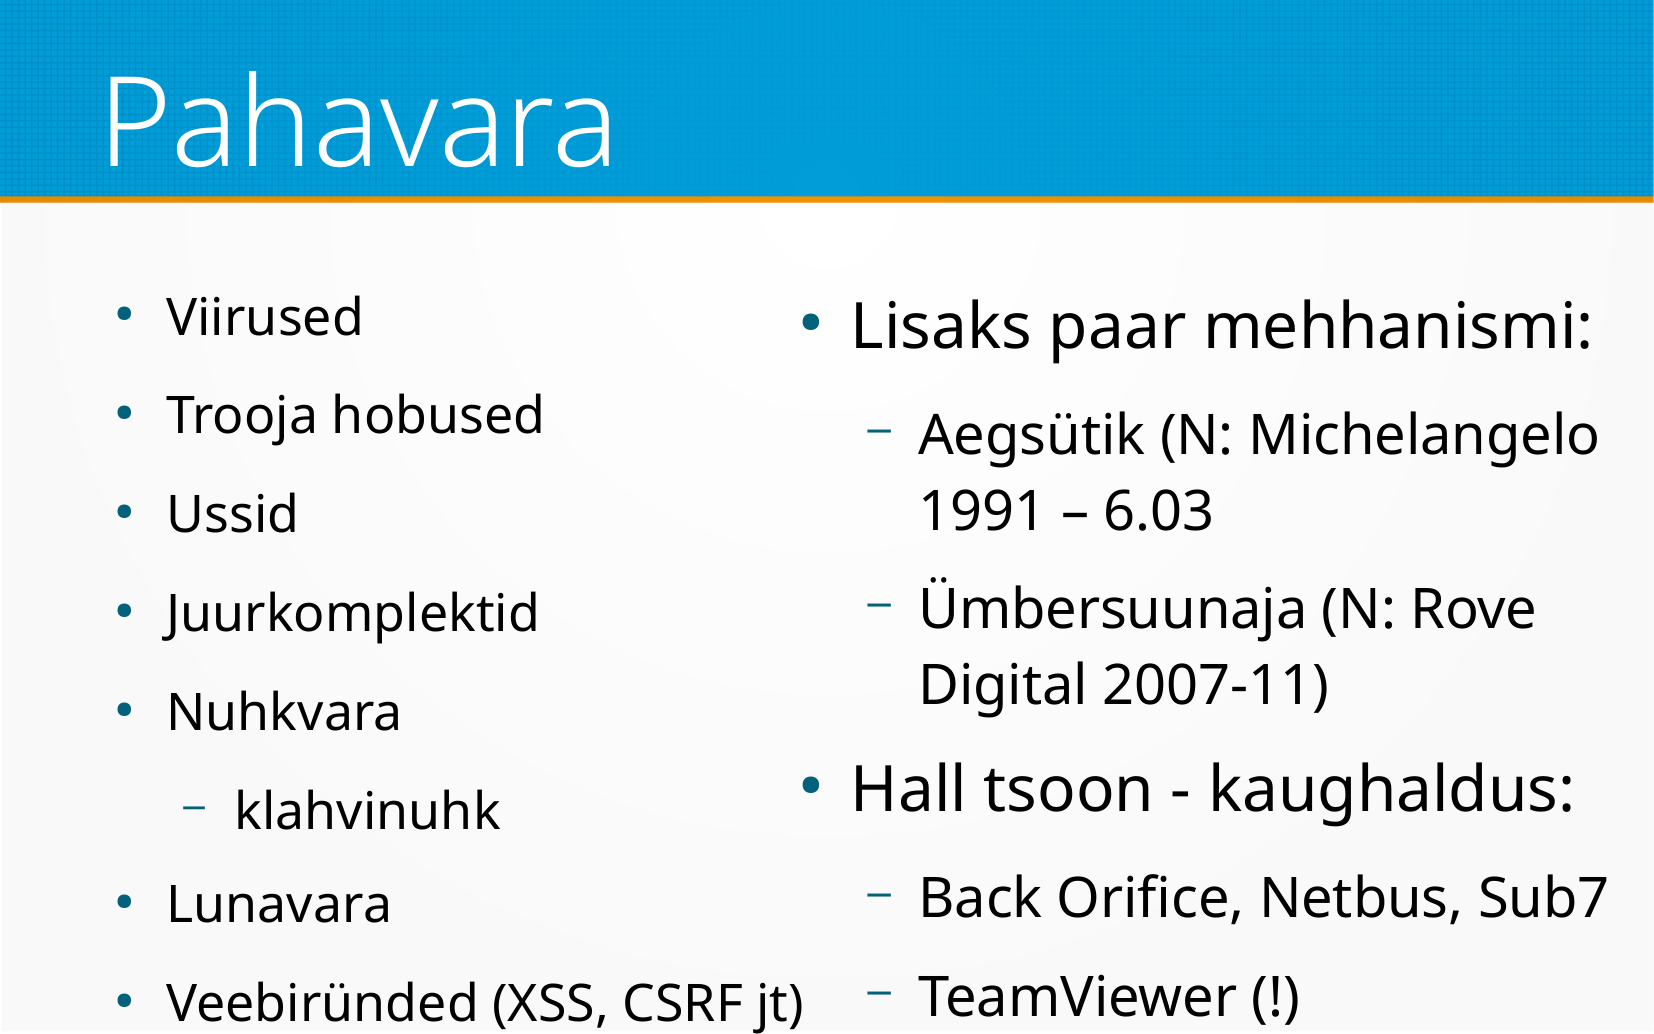

# Pahavara
Viirused
Trooja hobused
Ussid
Juurkomplektid
Nuhkvara
klahvinuhk
Lunavara
Veebiründed (XSS, CSRF jt)
Lisaks paar mehhanismi:
Aegsütik (N: Michelangelo 1991 – 6.03
Ümbersuunaja (N: Rove Digital 2007-11)
Hall tsoon - kaughaldus:
Back Orifice, Netbus, Sub7
TeamViewer (!)